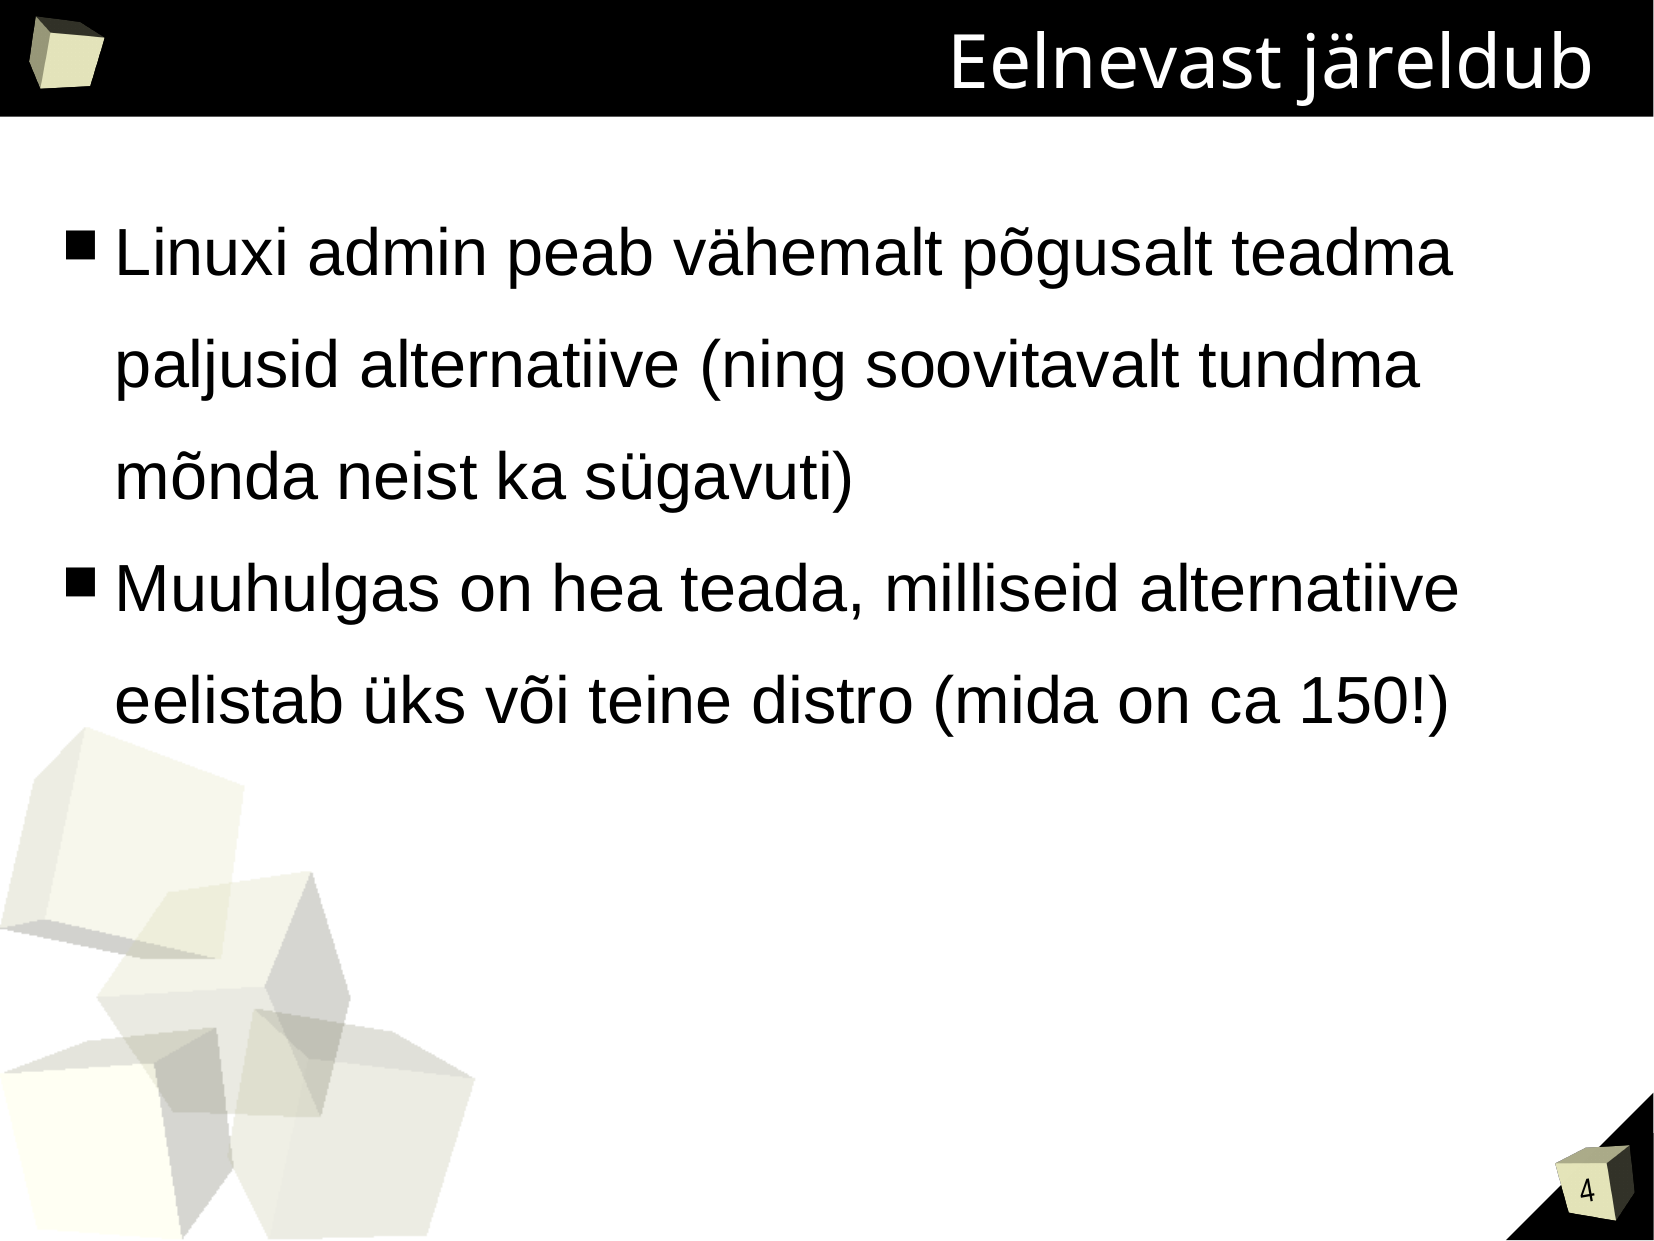

# Eelnevast järeldub
Linuxi admin peab vähemalt põgusalt teadma paljusid alternatiive (ning soovitavalt tundma mõnda neist ka sügavuti)
Muuhulgas on hea teada, milliseid alternatiive eelistab üks või teine distro (mida on ca 150!)